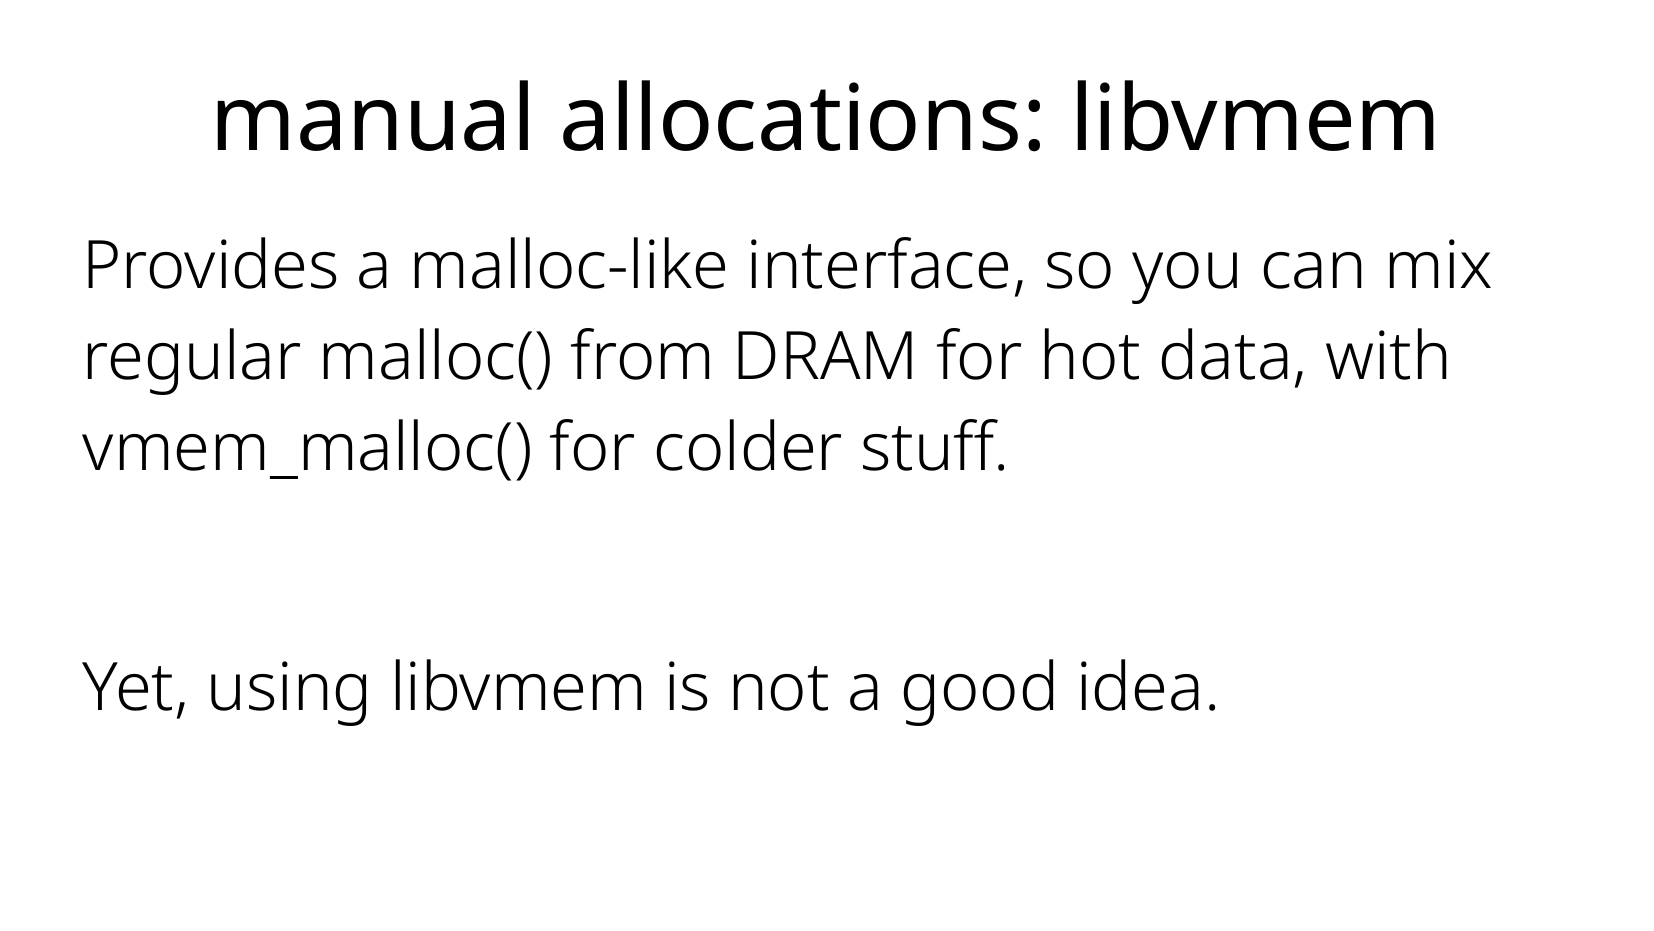

# manual allocations: libvmem
Provides a malloc-like interface, so you can mix regular malloc() from DRAM for hot data, with vmem_malloc() for colder stuff.
Yet, using libvmem is not a good idea.